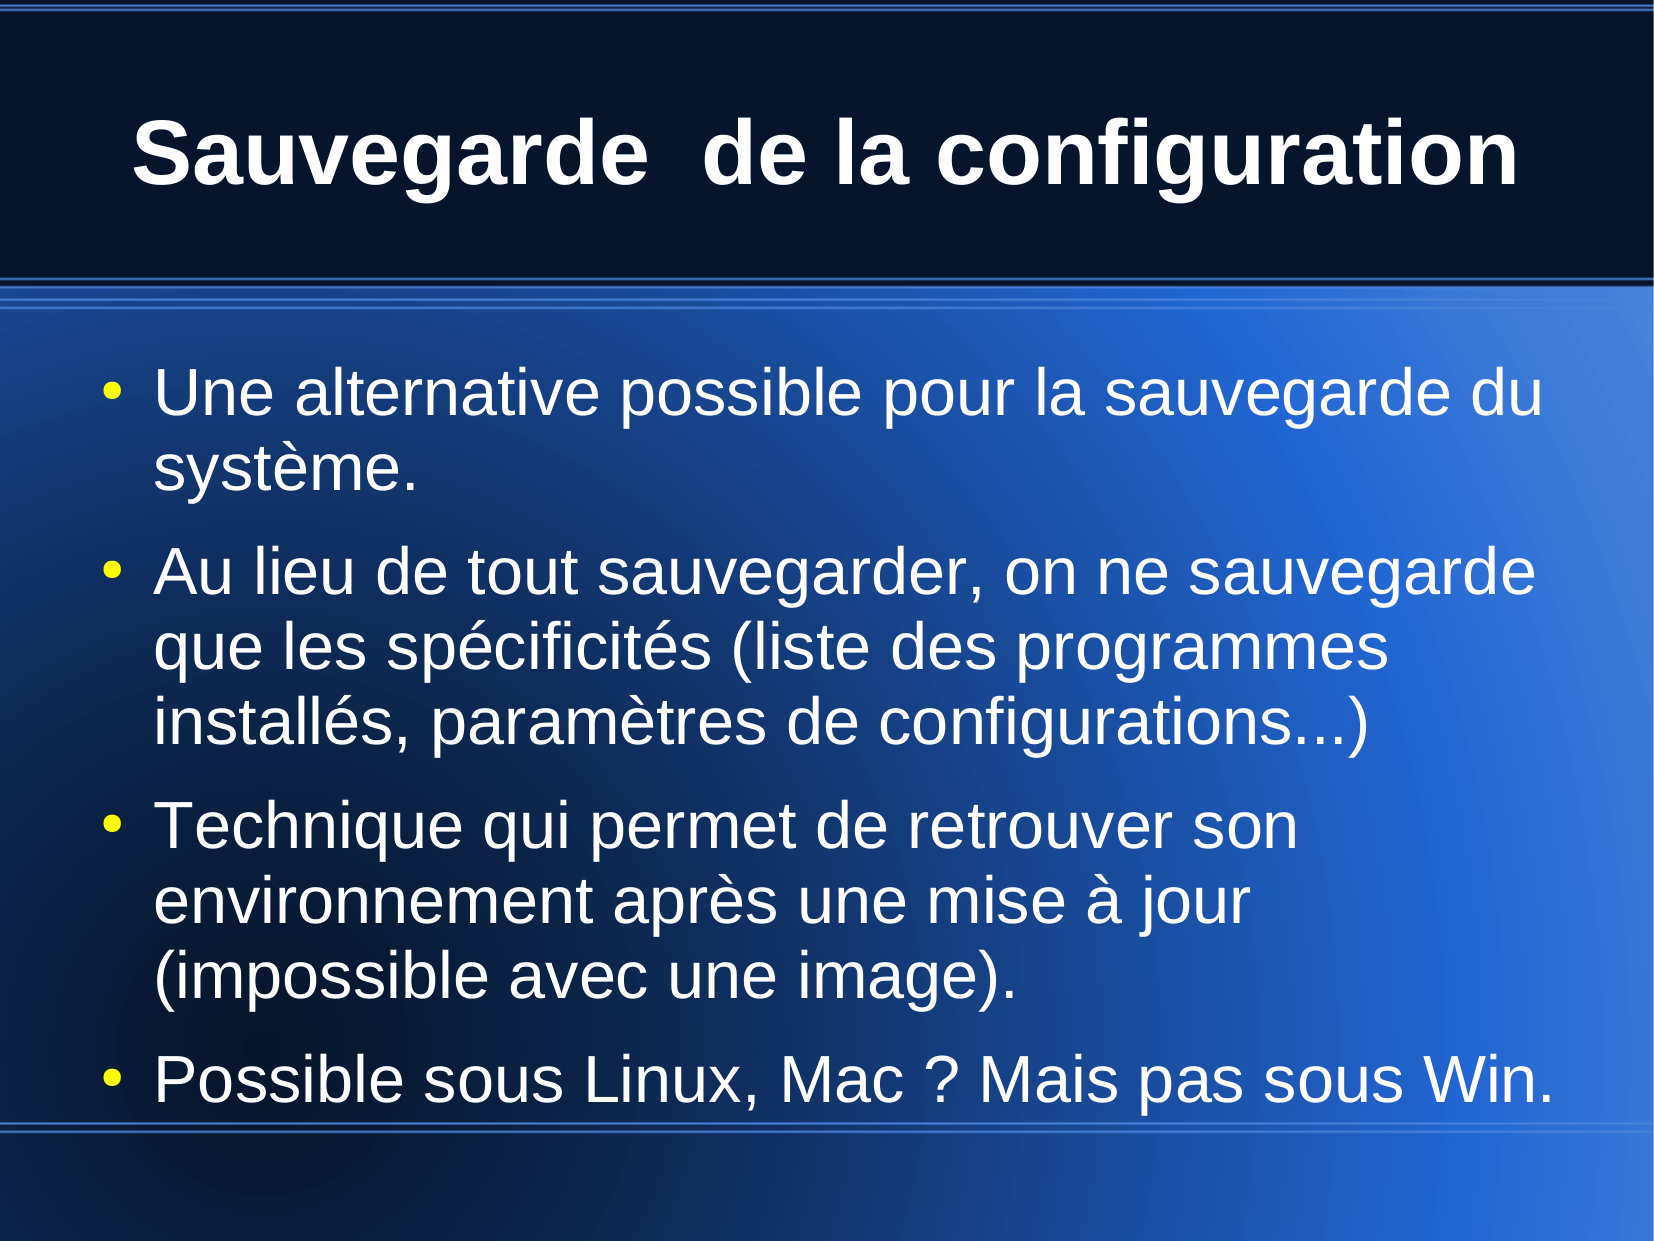

# Sauvegarde de la configuration
Une alternative possible pour la sauvegarde du système.
Au lieu de tout sauvegarder, on ne sauvegarde que les spécificités (liste des programmes installés, paramètres de configurations...)
Technique qui permet de retrouver son environnement après une mise à jour (impossible avec une image).
Possible sous Linux, Mac ? Mais pas sous Win.